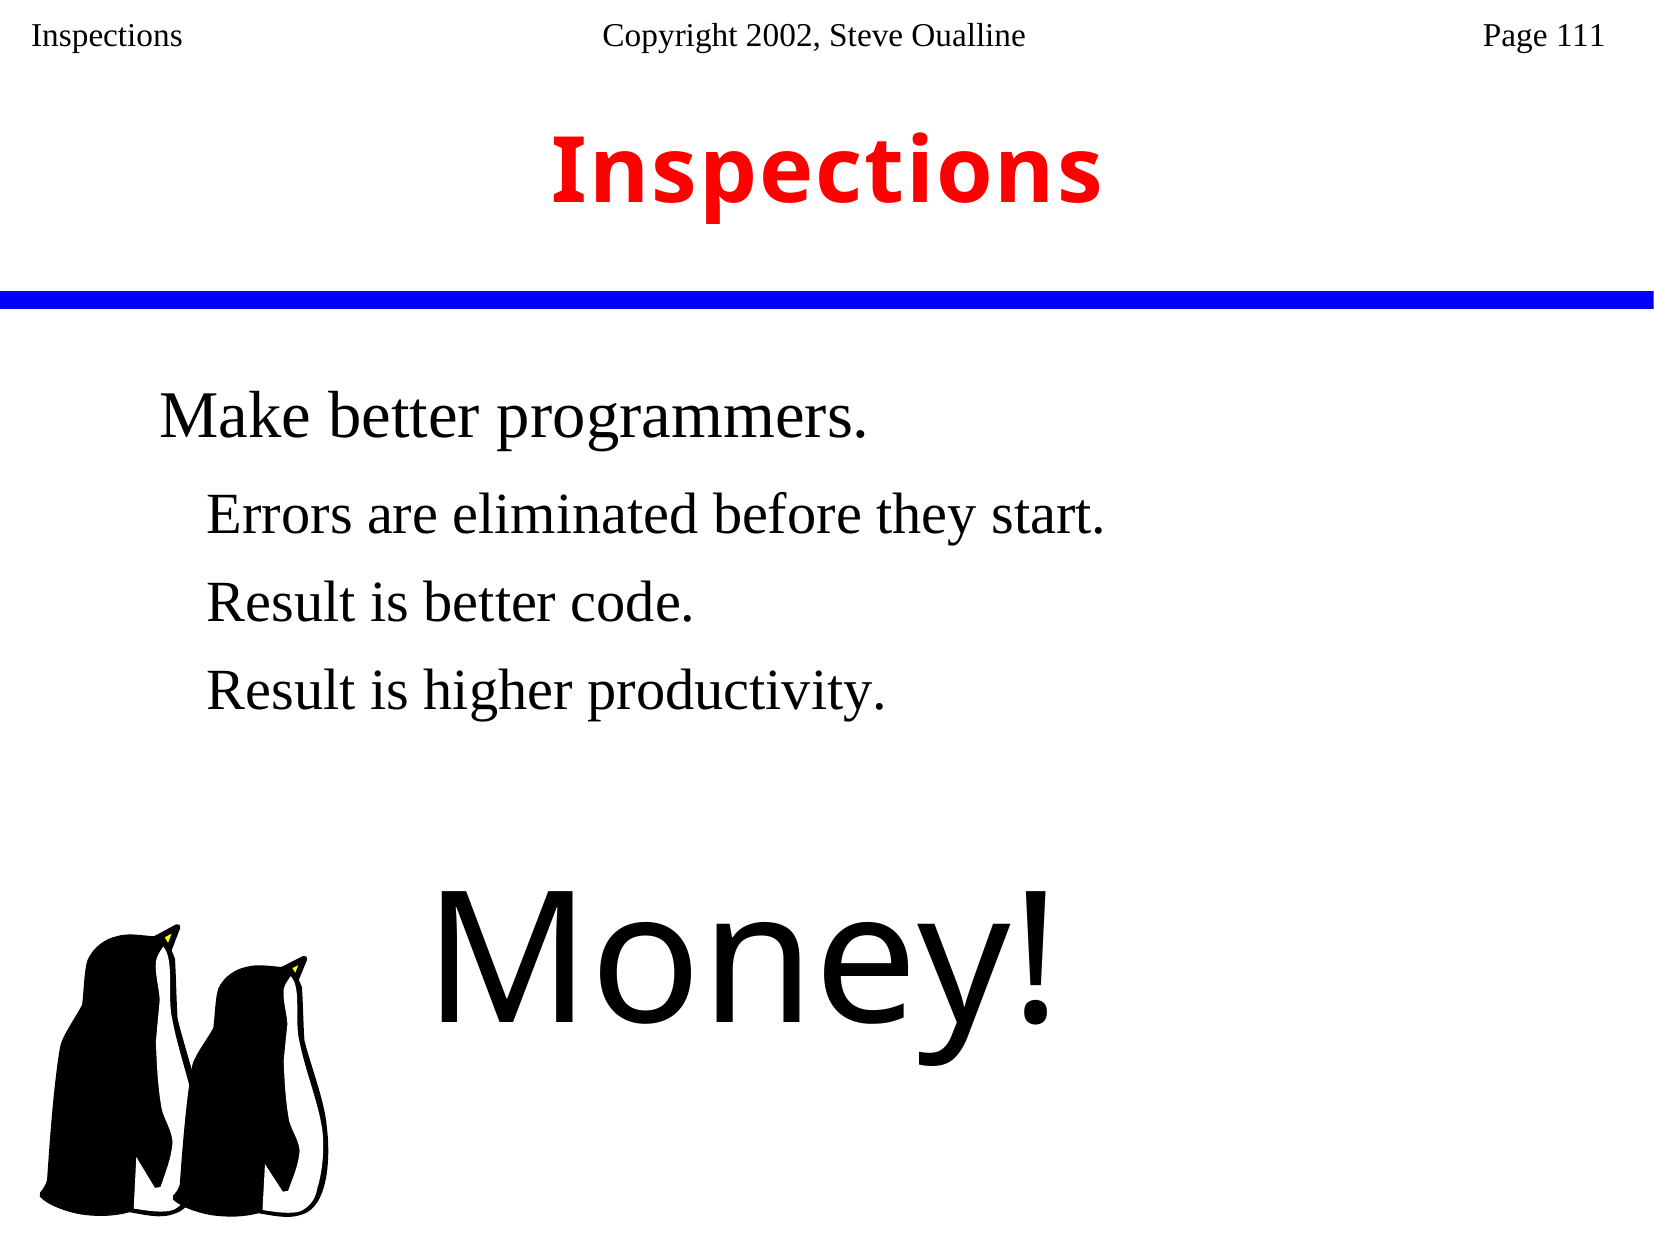

# Inspections
Make better programmers.
Errors are eliminated before they start.
Result is better code.
Result is higher productivity.
Money!